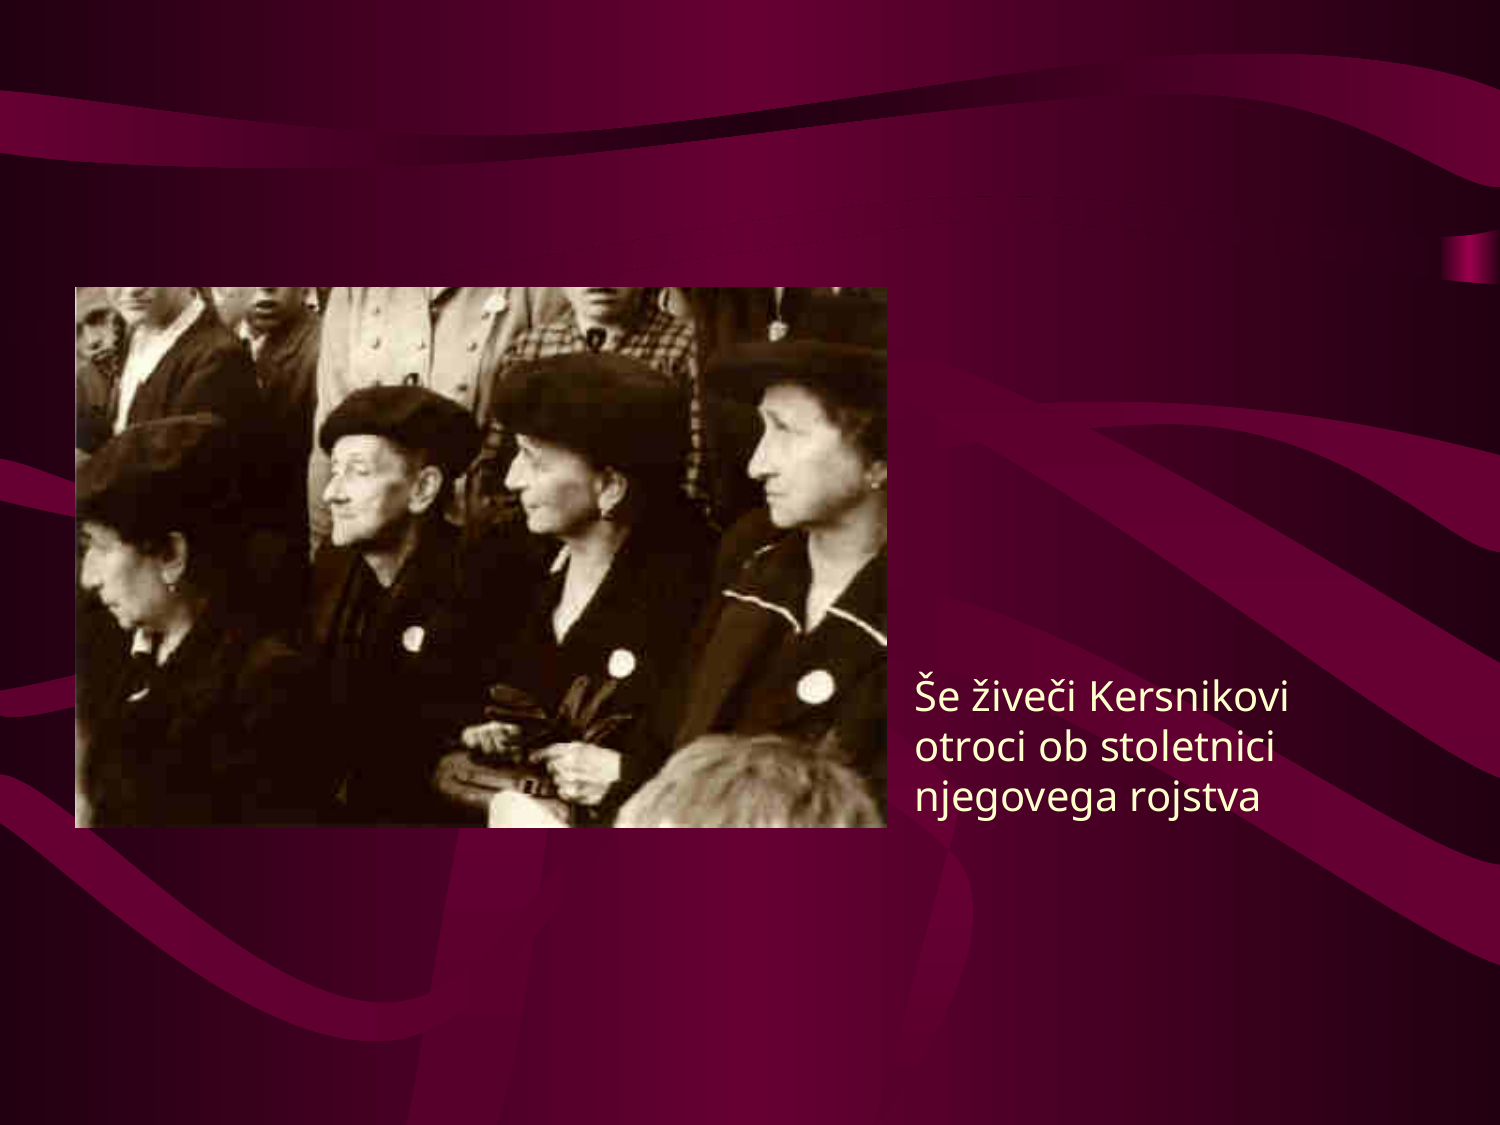

Še živeči Kersnikovi otroci ob stoletnici njegovega rojstva